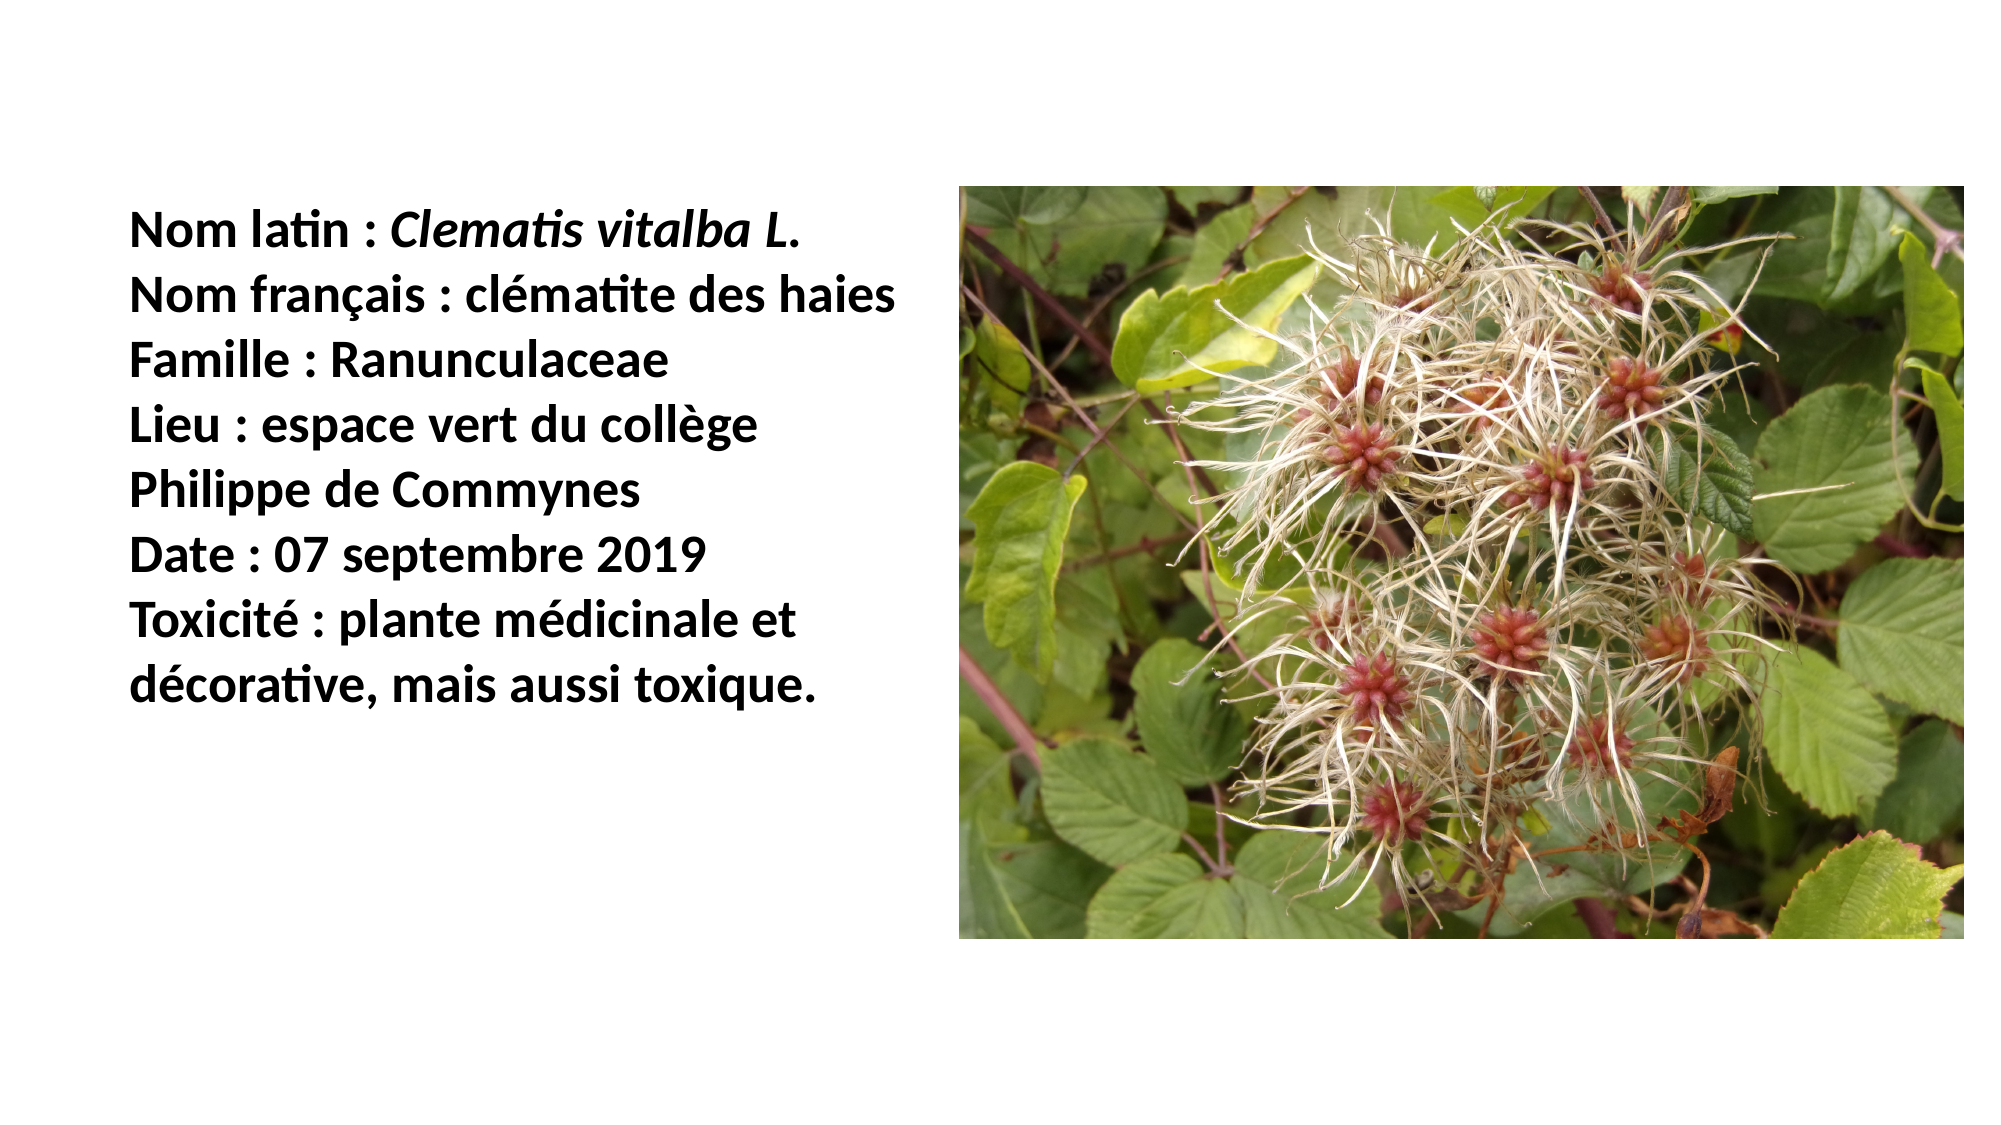

Nom latin : Clematis vitalba L.
Nom français : clématite des haies
Famille : Ranunculaceae
Lieu : espace vert du collège Philippe de Commynes
Date : 07 septembre 2019
Toxicité : plante médicinale et décorative, mais aussi toxique.